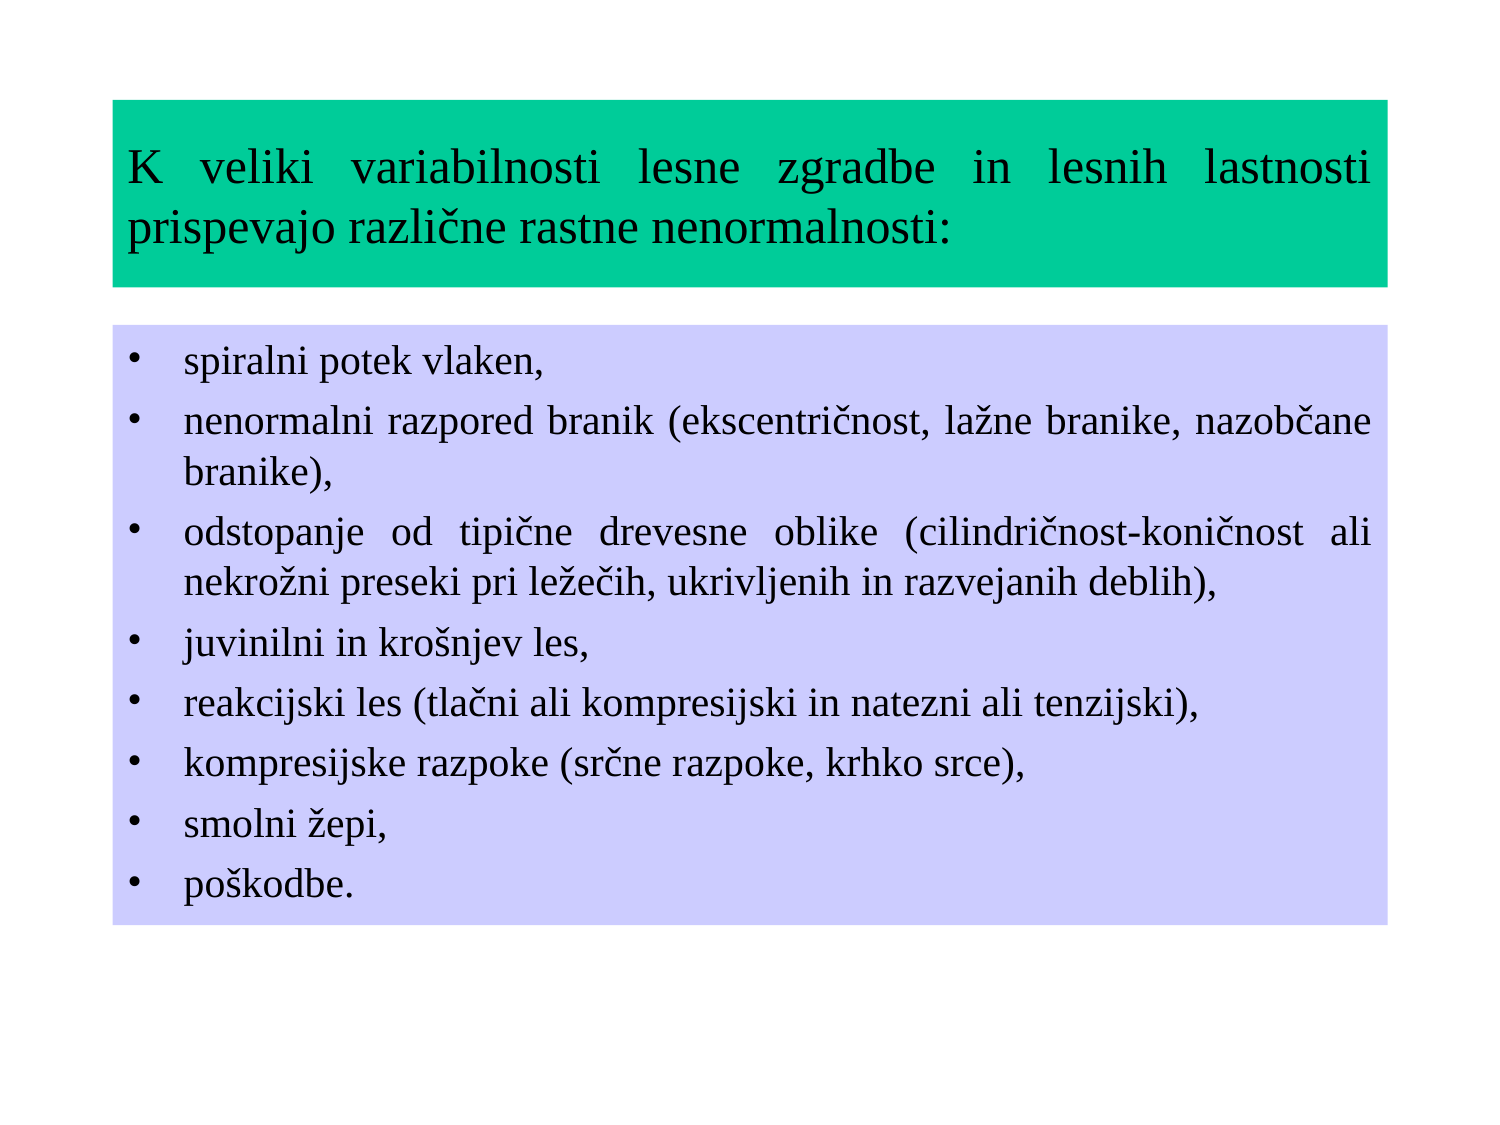

# K veliki variabilnosti lesne zgradbe in lesnih lastnosti prispevajo različne rastne nenormalnosti:
spiralni potek vlaken,
nenormalni razpored branik (ekscentričnost, lažne branike, nazobčane branike),
odstopanje od tipične drevesne oblike (cilindričnost-koničnost ali nekrožni preseki pri ležečih, ukrivljenih in razvejanih deblih),
juvinilni in krošnjev les,
reakcijski les (tlačni ali kompresijski in natezni ali tenzijski),
kompresijske razpoke (srčne razpoke, krhko srce),
smolni žepi,
poškodbe.